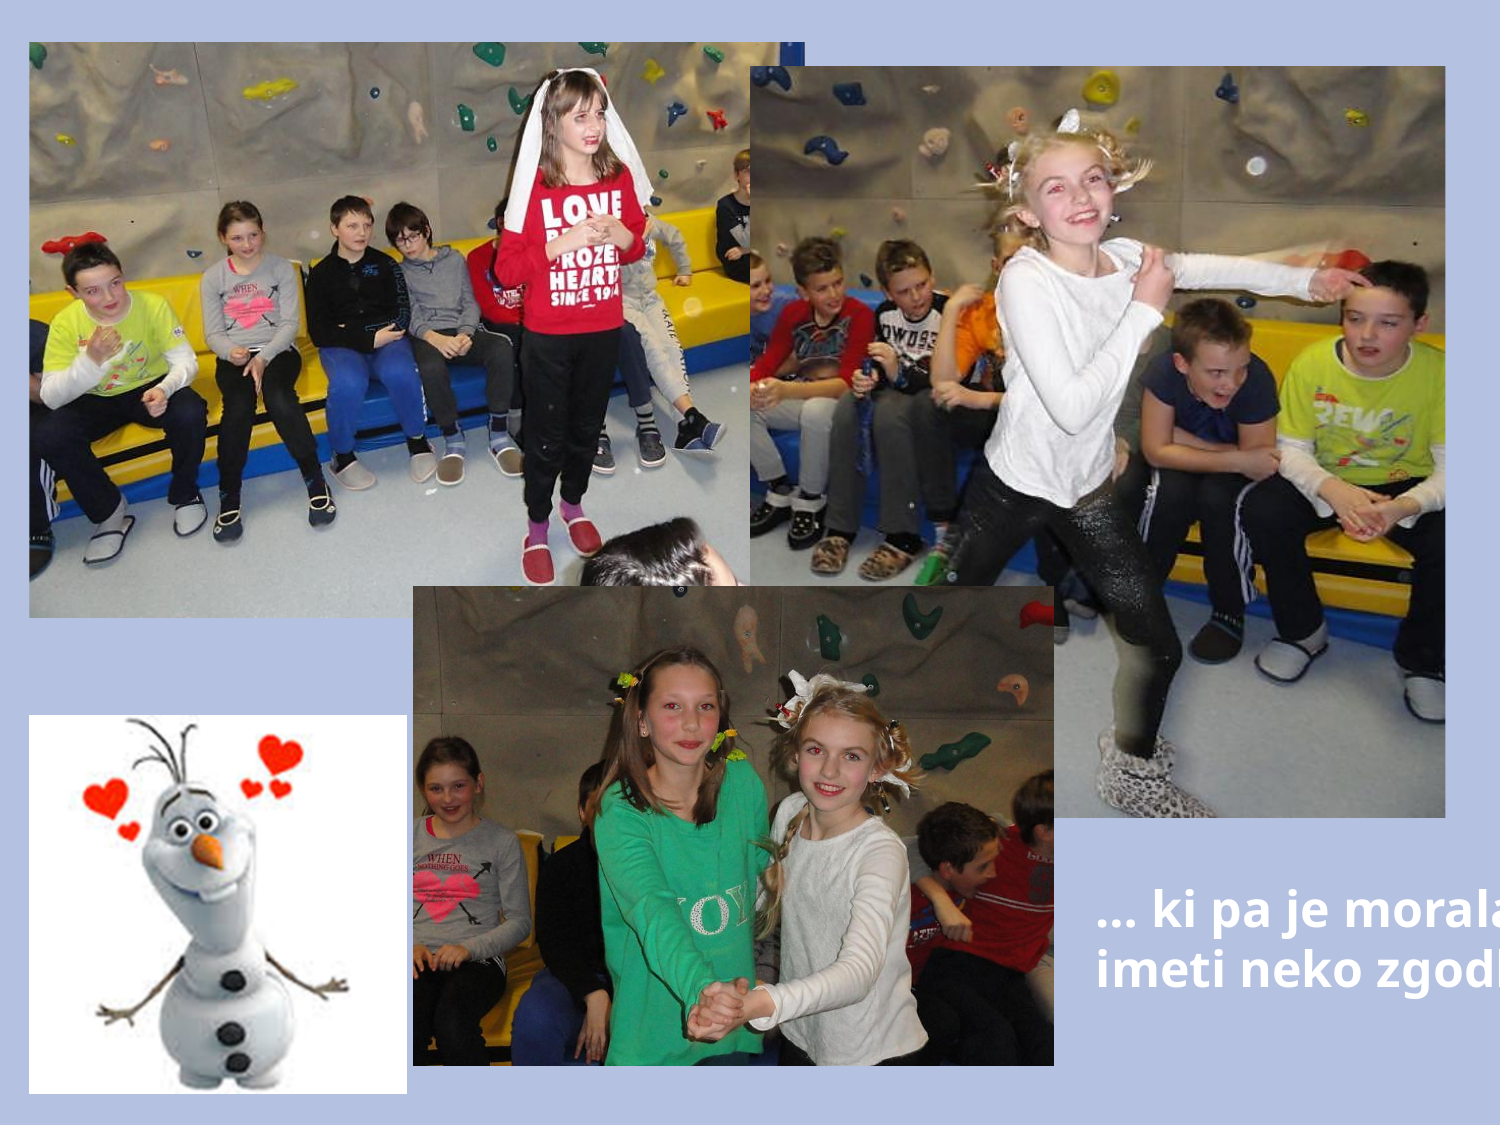

… ki pa je morala
imeti neko zgodbo …